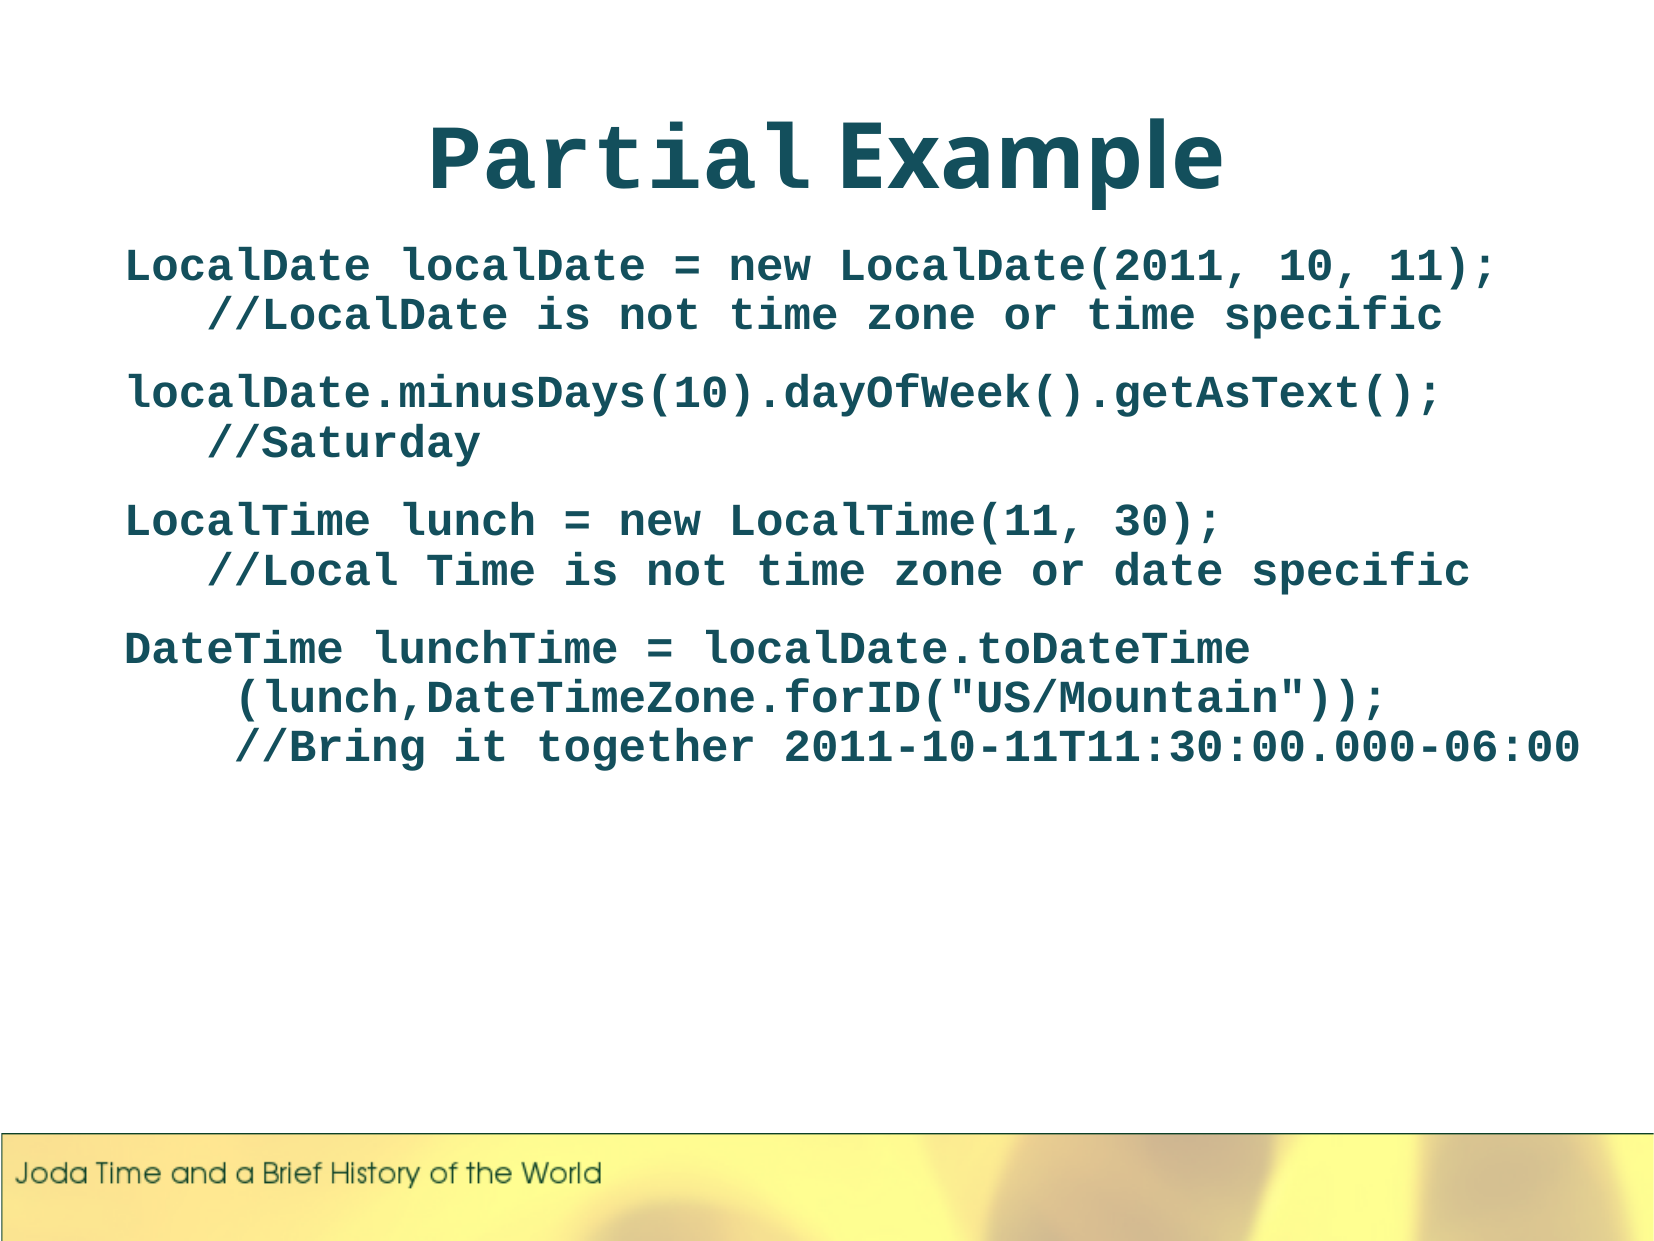

# Partial Example
LocalDate localDate = new LocalDate(2011, 10, 11);
 //LocalDate is not time zone or time specific
localDate.minusDays(10).dayOfWeek().getAsText();
 //Saturday
LocalTime lunch = new LocalTime(11, 30);
 //Local Time is not time zone or date specific
DateTime lunchTime = localDate.toDateTime
 (lunch,DateTimeZone.forID("US/Mountain"));
 //Bring it together 2011-10-11T11:30:00.000-06:00